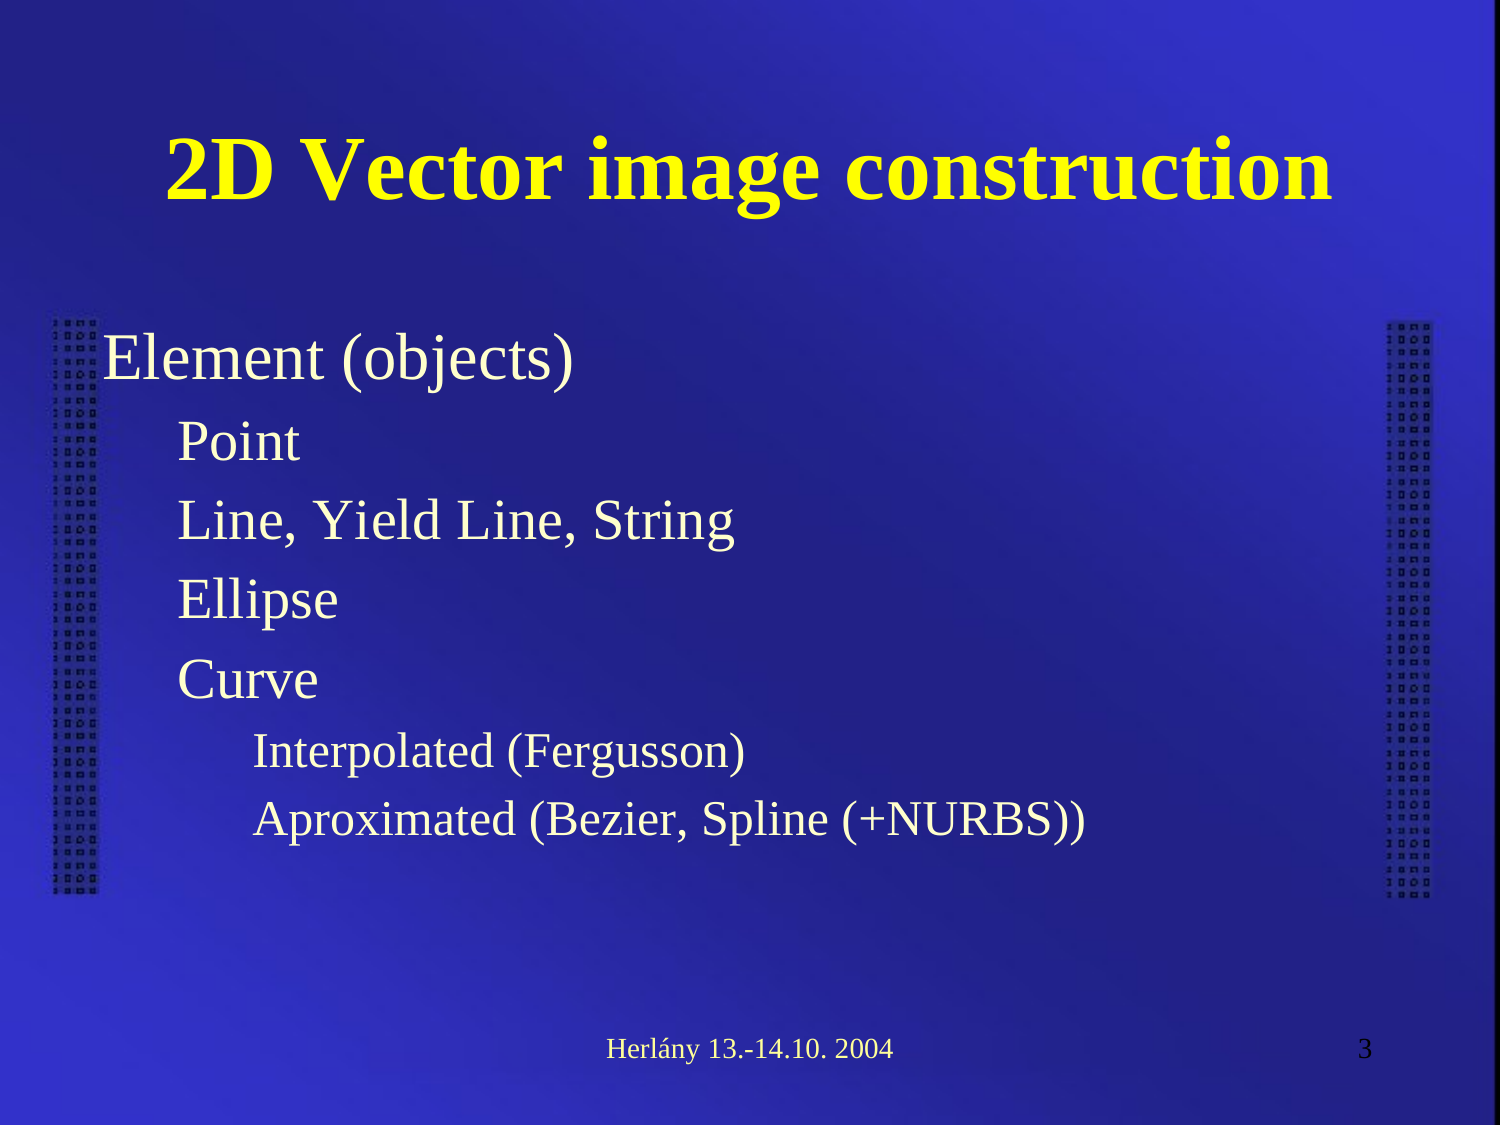

# 2D Vector image construction
Element (objects)
Point
Line, Yield Line, String
Ellipse
Curve
Interpolated (Fergusson)
Aproximated (Bezier, Spline (+NURBS))
Herlány 13.-14.10. 2004